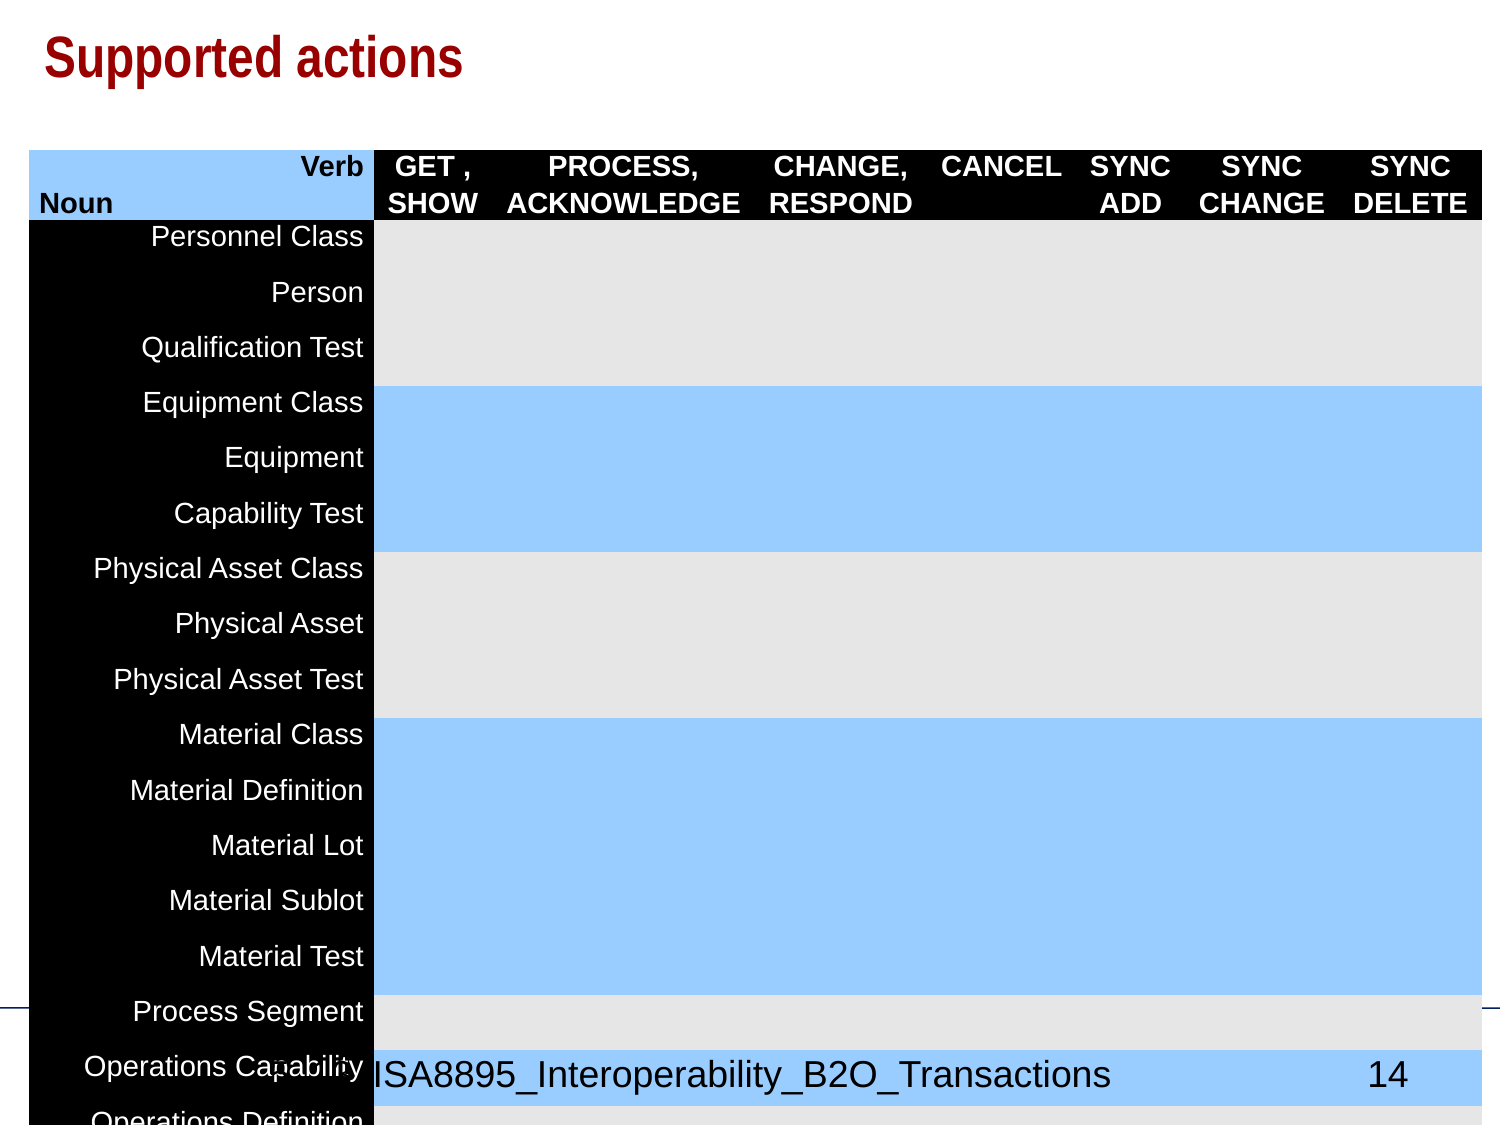

# Supported actions
| Verb Noun | GET , SHOW | PROCESS, ACKNOWLEDGE | CHANGE, RESPOND | CANCEL | SYNC ADD | SYNC CHANGE | SYNC DELETE |
| --- | --- | --- | --- | --- | --- | --- | --- |
| Personnel Class | | | | | | | |
| Person | | | | | | | |
| Qualification Test | | | | | | | |
| Equipment Class | | | | | | | |
| Equipment | | | | | | | |
| Capability Test | | | | | | | |
| Physical Asset Class | | | | | | | |
| Physical Asset | | | | | | | |
| Physical Asset Test | | | | | | | |
| Material Class | | | | | | | |
| Material Definition | | | | | | | |
| Material Lot | | | | | | | |
| Material Sublot | | | | | | | |
| Material Test | | | | | | | |
| Process Segment | | | | | | | |
| Operations Capability | | | | | | | |
| Operations Definition | | | | | | | |
| Operations Schedule | | | | | | | |
| Operations Performance | | | | | | | |
| Transaction Profile | | | | | | | |
5_13_ISA8895_Interoperability_B2O_Transactions